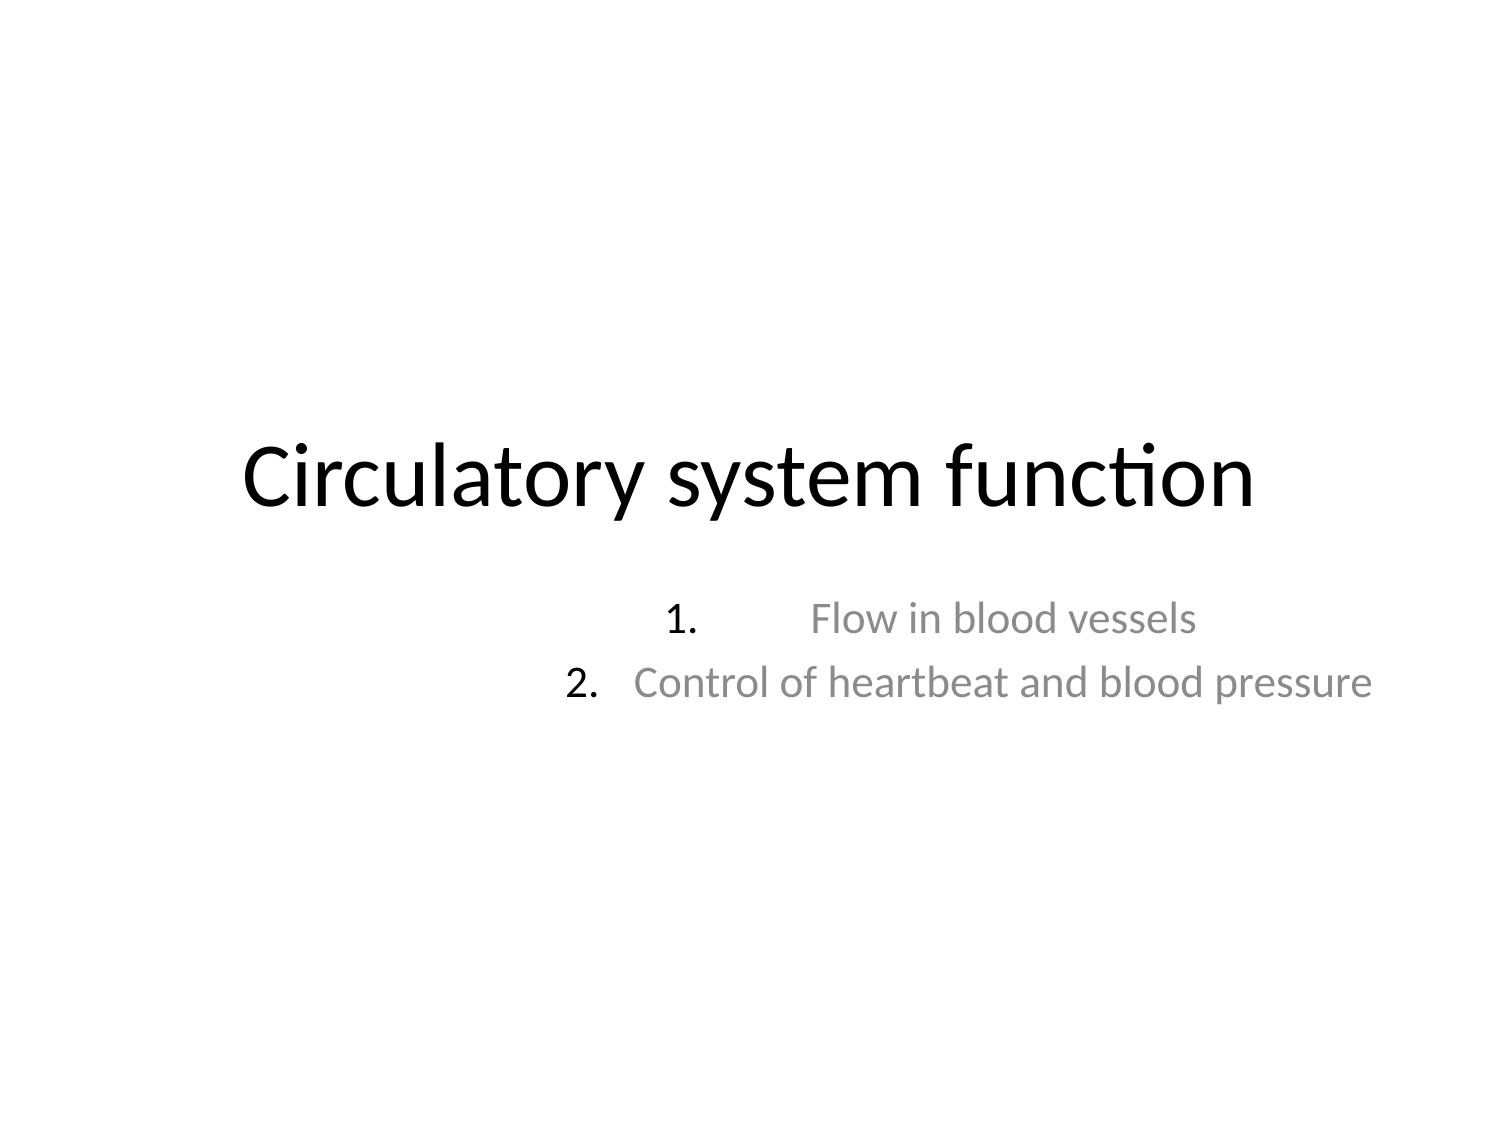

# Circulatory system function
Flow in blood vessels
Control of heartbeat and blood pressure